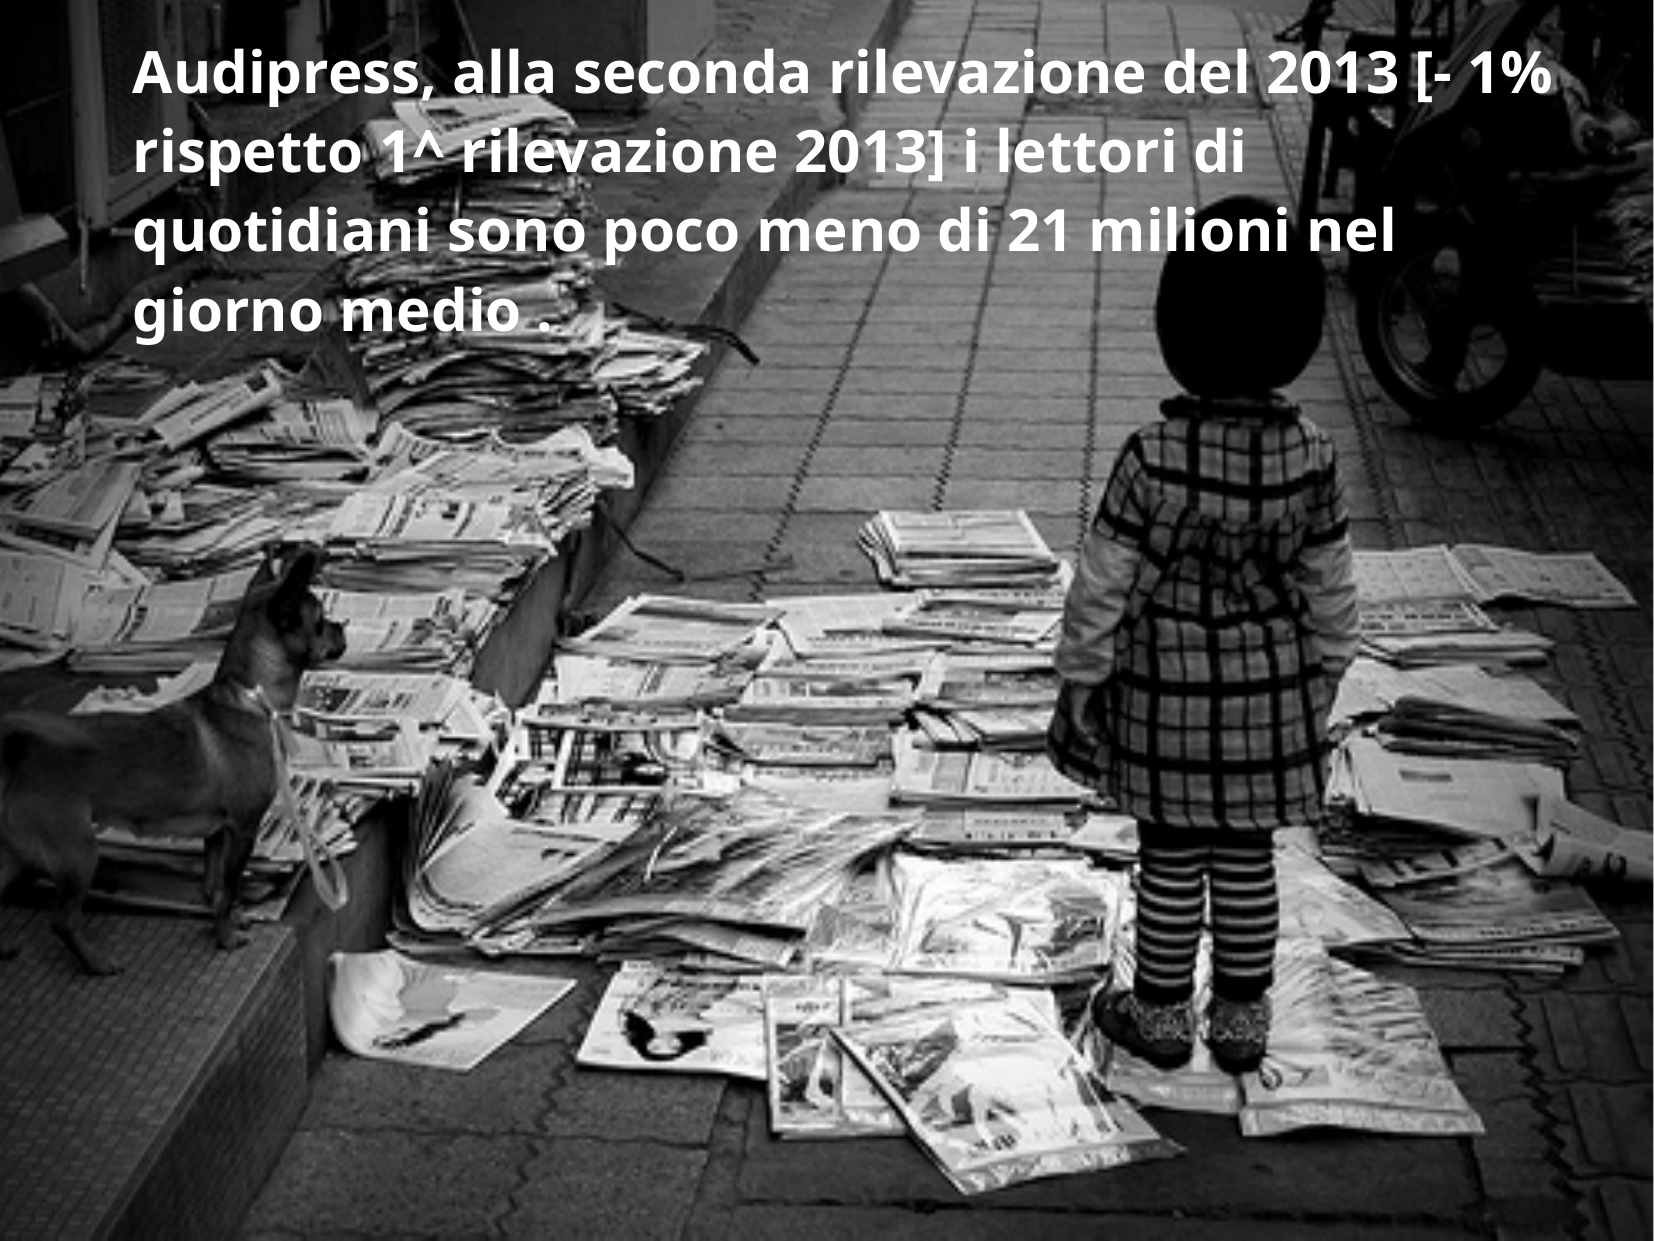

Audipress, alla seconda rilevazione del 2013 [- 1% rispetto 1^ rilevazione 2013] i lettori di quotidiani sono poco meno di 21 milioni nel giorno medio .